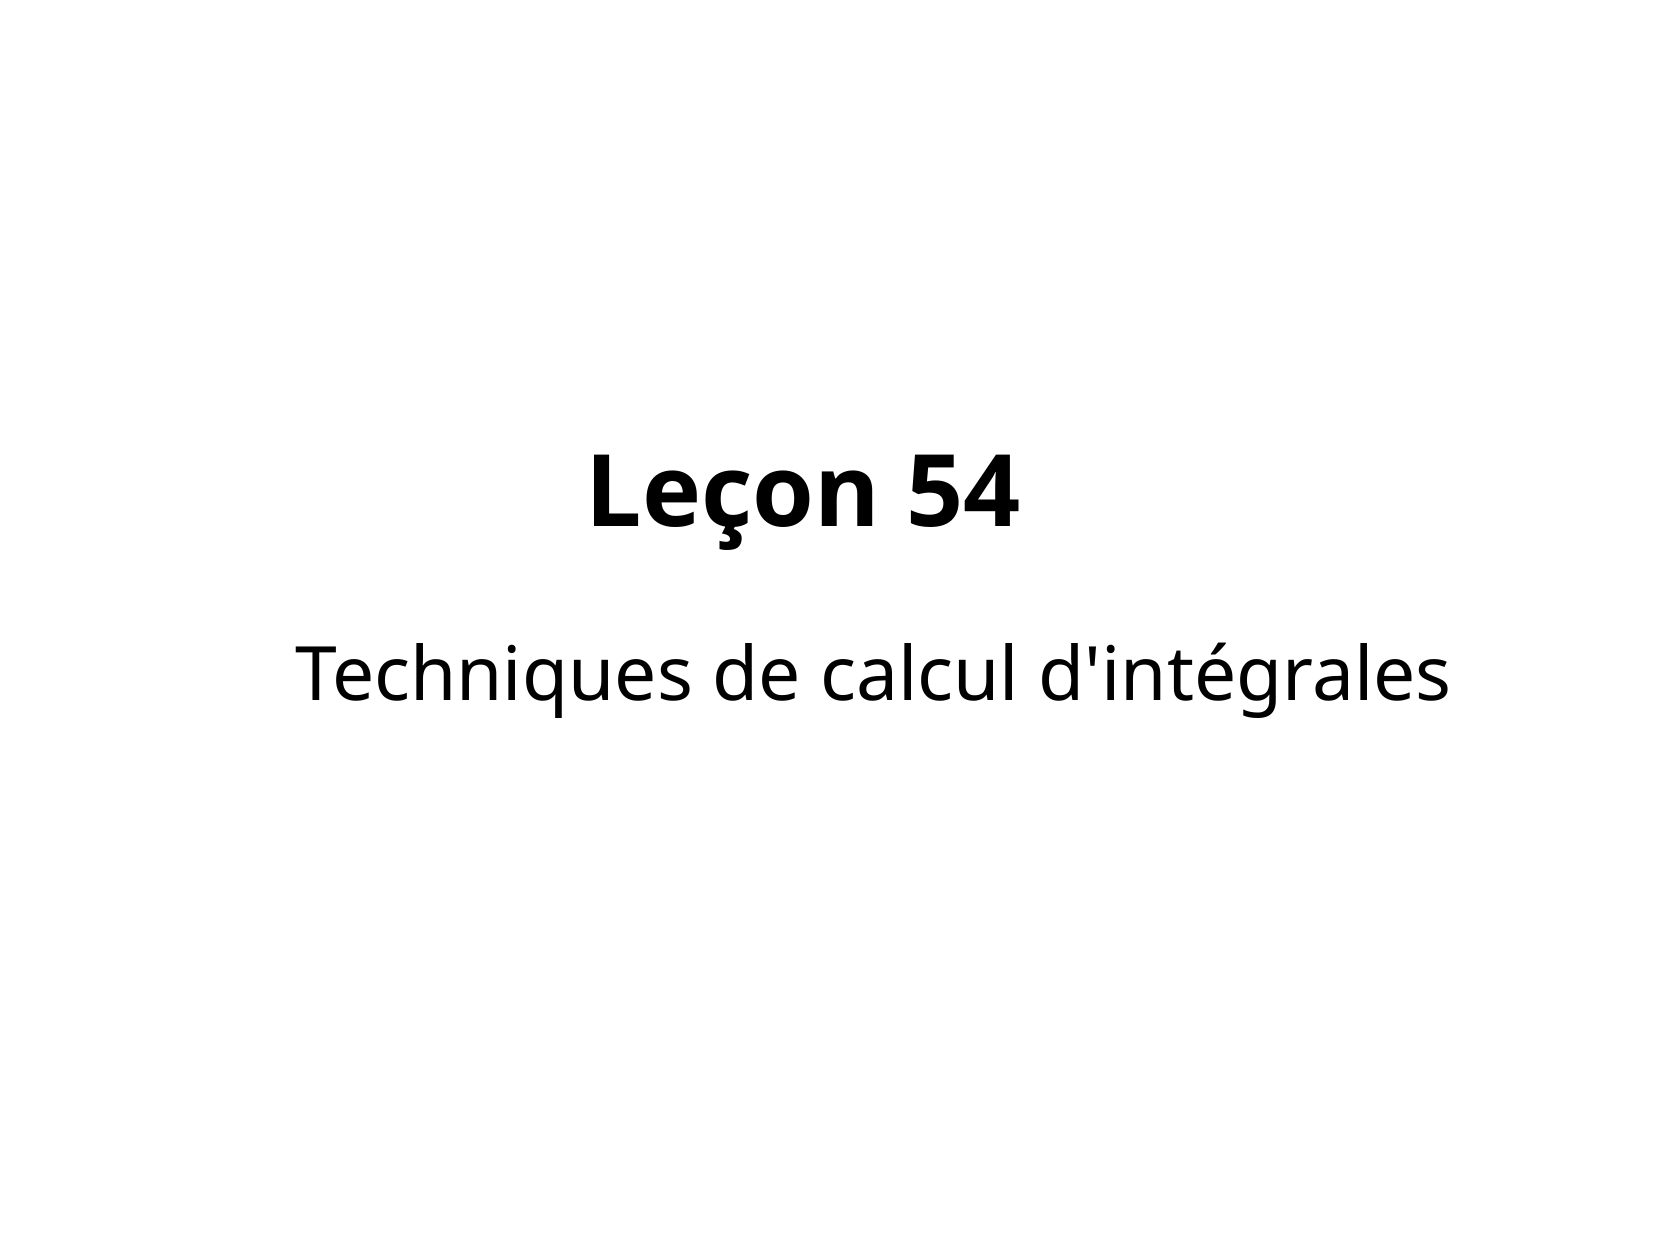

# Leçon 54
Techniques de calcul d'intégrales